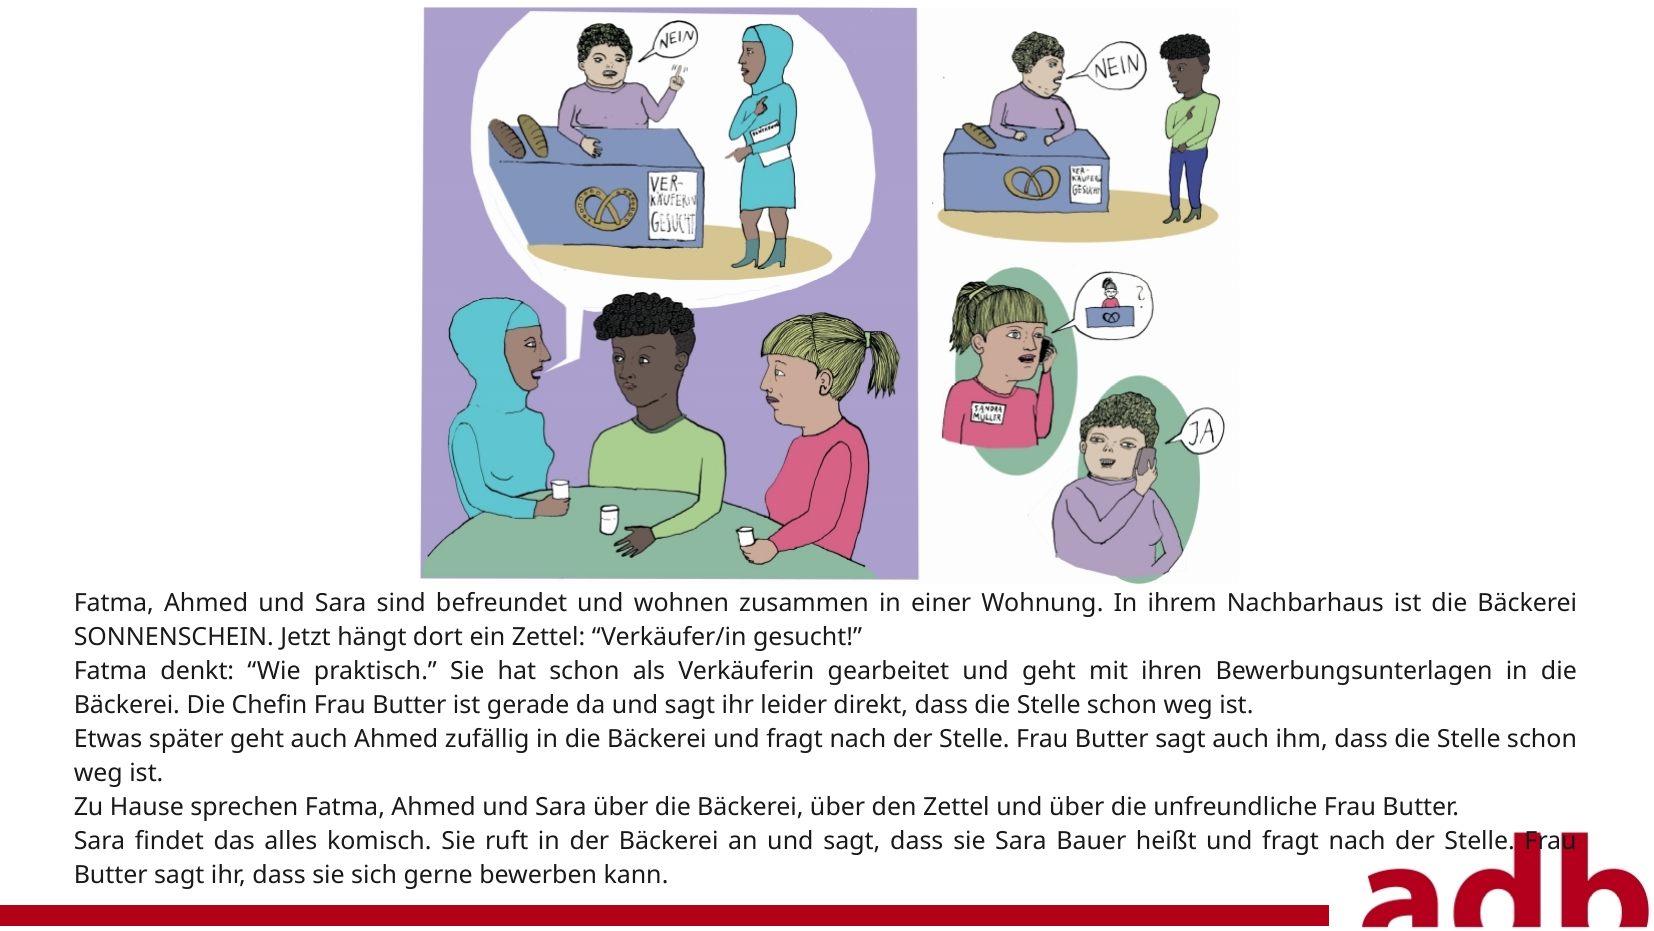

Fatma, Ahmed und Sara sind befreundet und wohnen zusammen in einer Wohnung. In ihrem Nachbarhaus ist die Bäckerei SONNENSCHEIN. Jetzt hängt dort ein Zettel: “Verkäufer/in gesucht!”
Fatma denkt: “Wie praktisch.” Sie hat schon als Verkäuferin gearbeitet und geht mit ihren Bewerbungsunterlagen in die Bäckerei. Die Chefin Frau Butter ist gerade da und sagt ihr leider direkt, dass die Stelle schon weg ist.
Etwas später geht auch Ahmed zufällig in die Bäckerei und fragt nach der Stelle. Frau Butter sagt auch ihm, dass die Stelle schon weg ist.
Zu Hause sprechen Fatma, Ahmed und Sara über die Bäckerei, über den Zettel und über die unfreundliche Frau Butter.
Sara findet das alles komisch. Sie ruft in der Bäckerei an und sagt, dass sie Sara Bauer heißt und fragt nach der Stelle. Frau Butter sagt ihr, dass sie sich gerne bewerben kann.